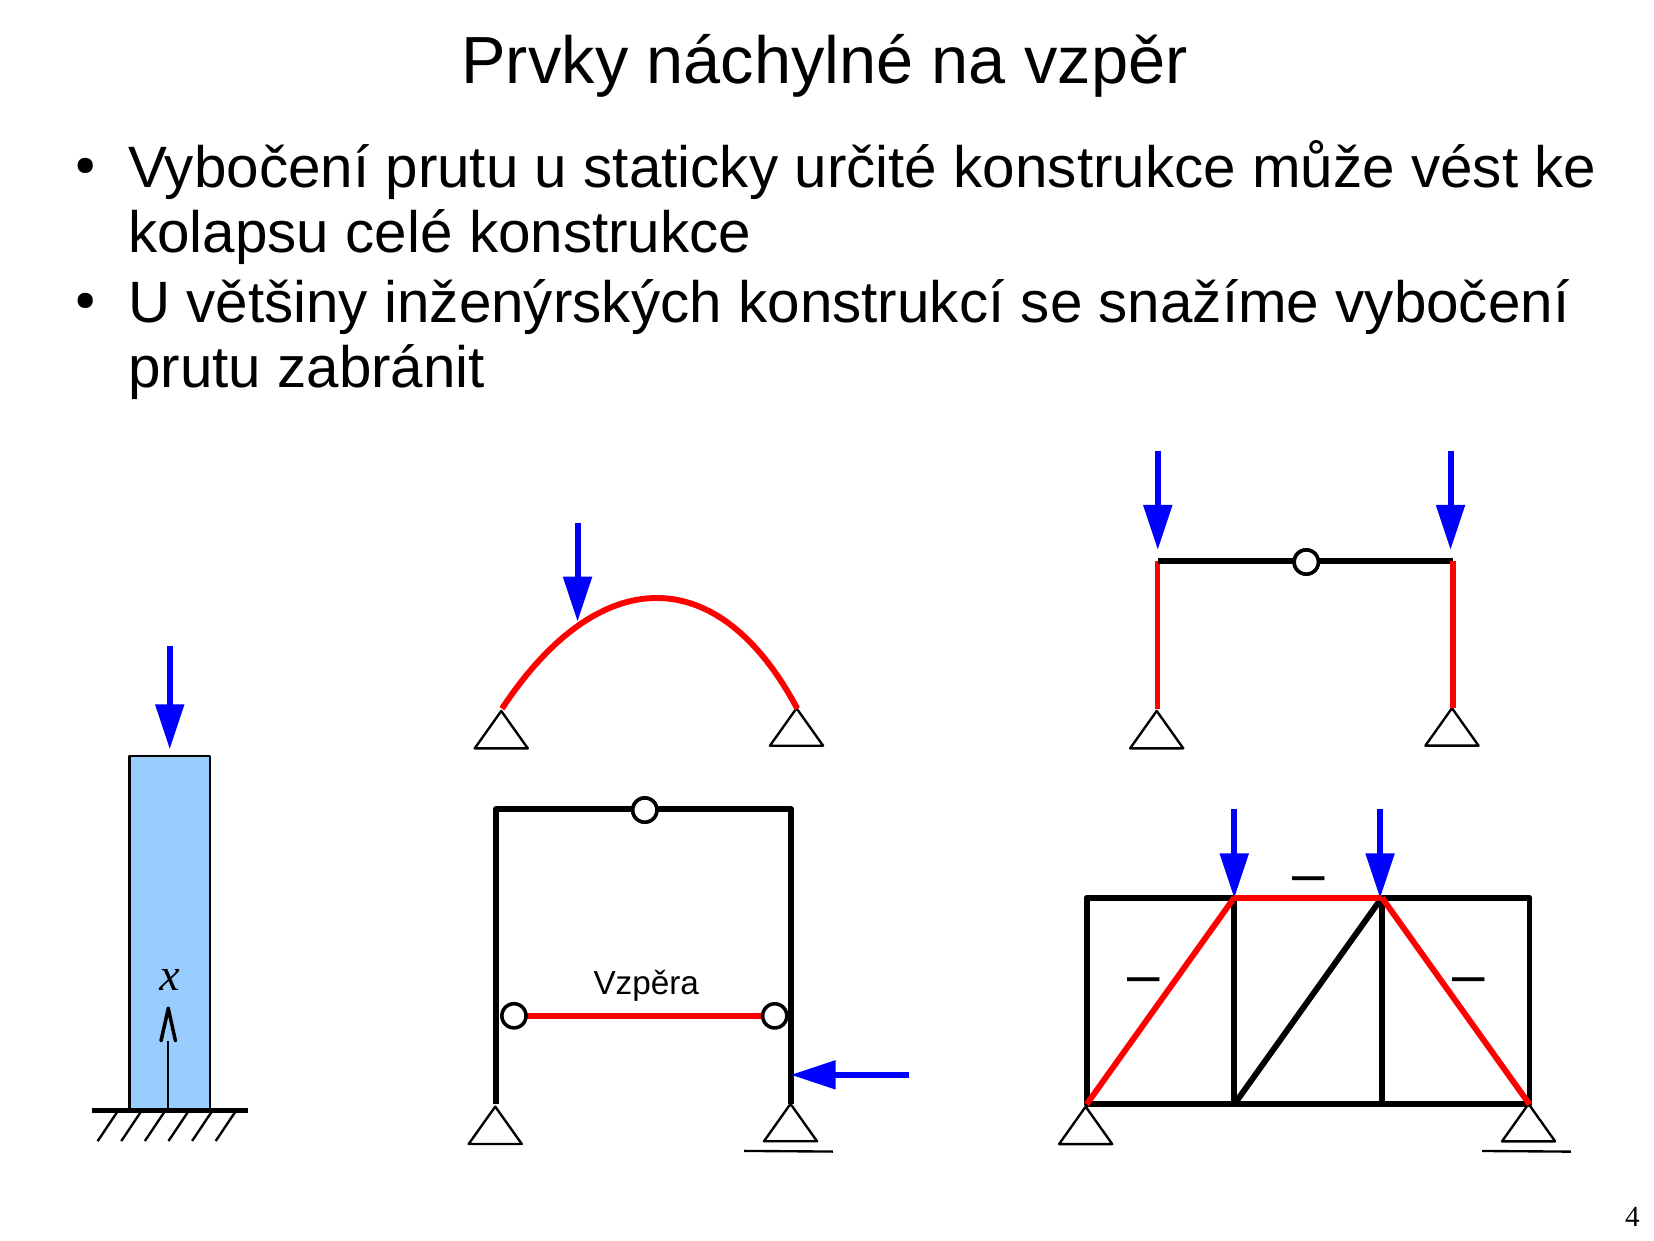

# Prvky náchylné na vzpěr
Vybočení prutu u staticky určité konstrukce může vést ke kolapsu celé konstrukce
U většiny inženýrských konstrukcí se snažíme vybočení prutu zabránit
–
–
–
x
Vzpěra
4